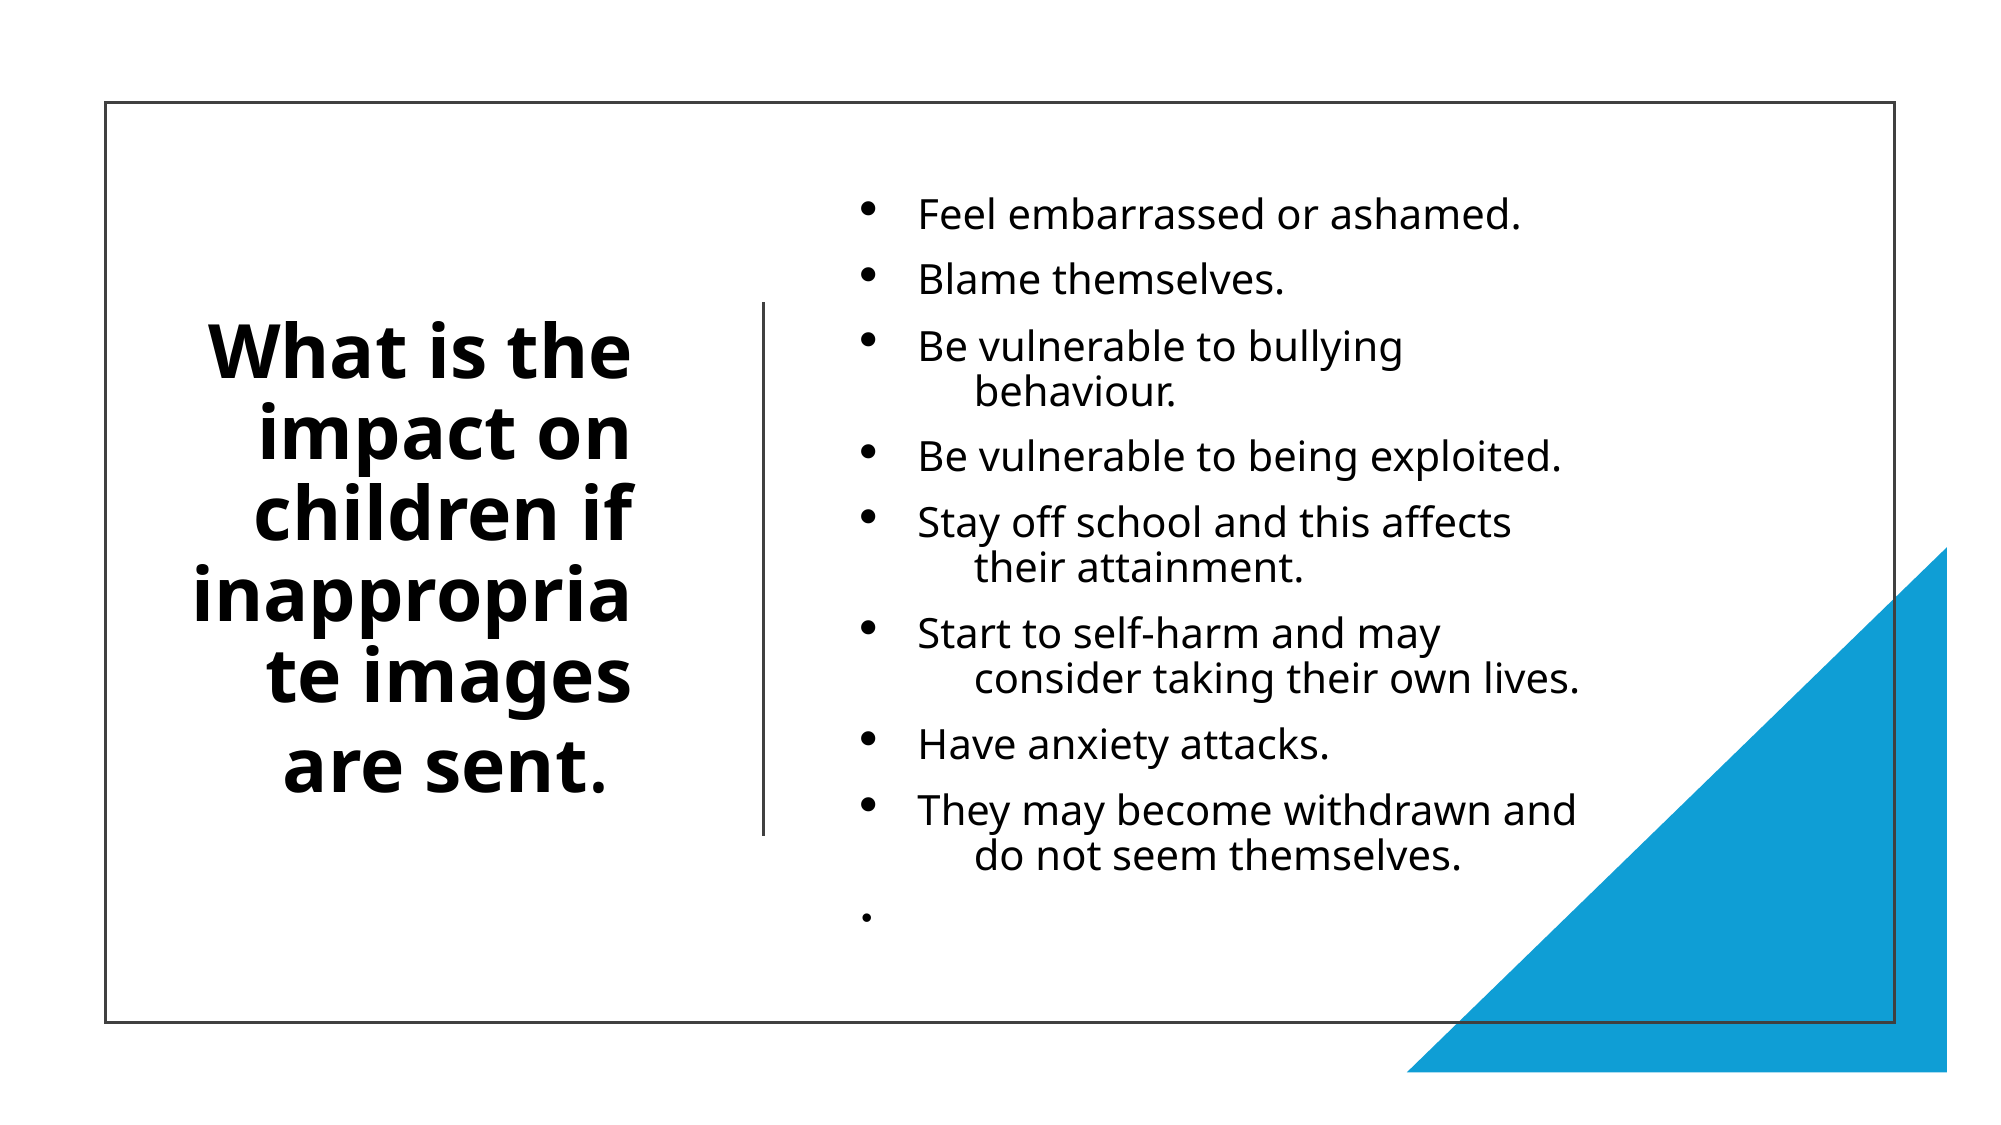

Feel embarrassed or ashamed.
Blame themselves.
Be vulnerable to bullying behaviour.
Be vulnerable to being exploited.
Stay off school and this affects their attainment.
Start to self-harm and may consider taking their own lives.
Have anxiety attacks.
They may become withdrawn and do not seem themselves.
# What is the impact on children if inappropriate images are sent.